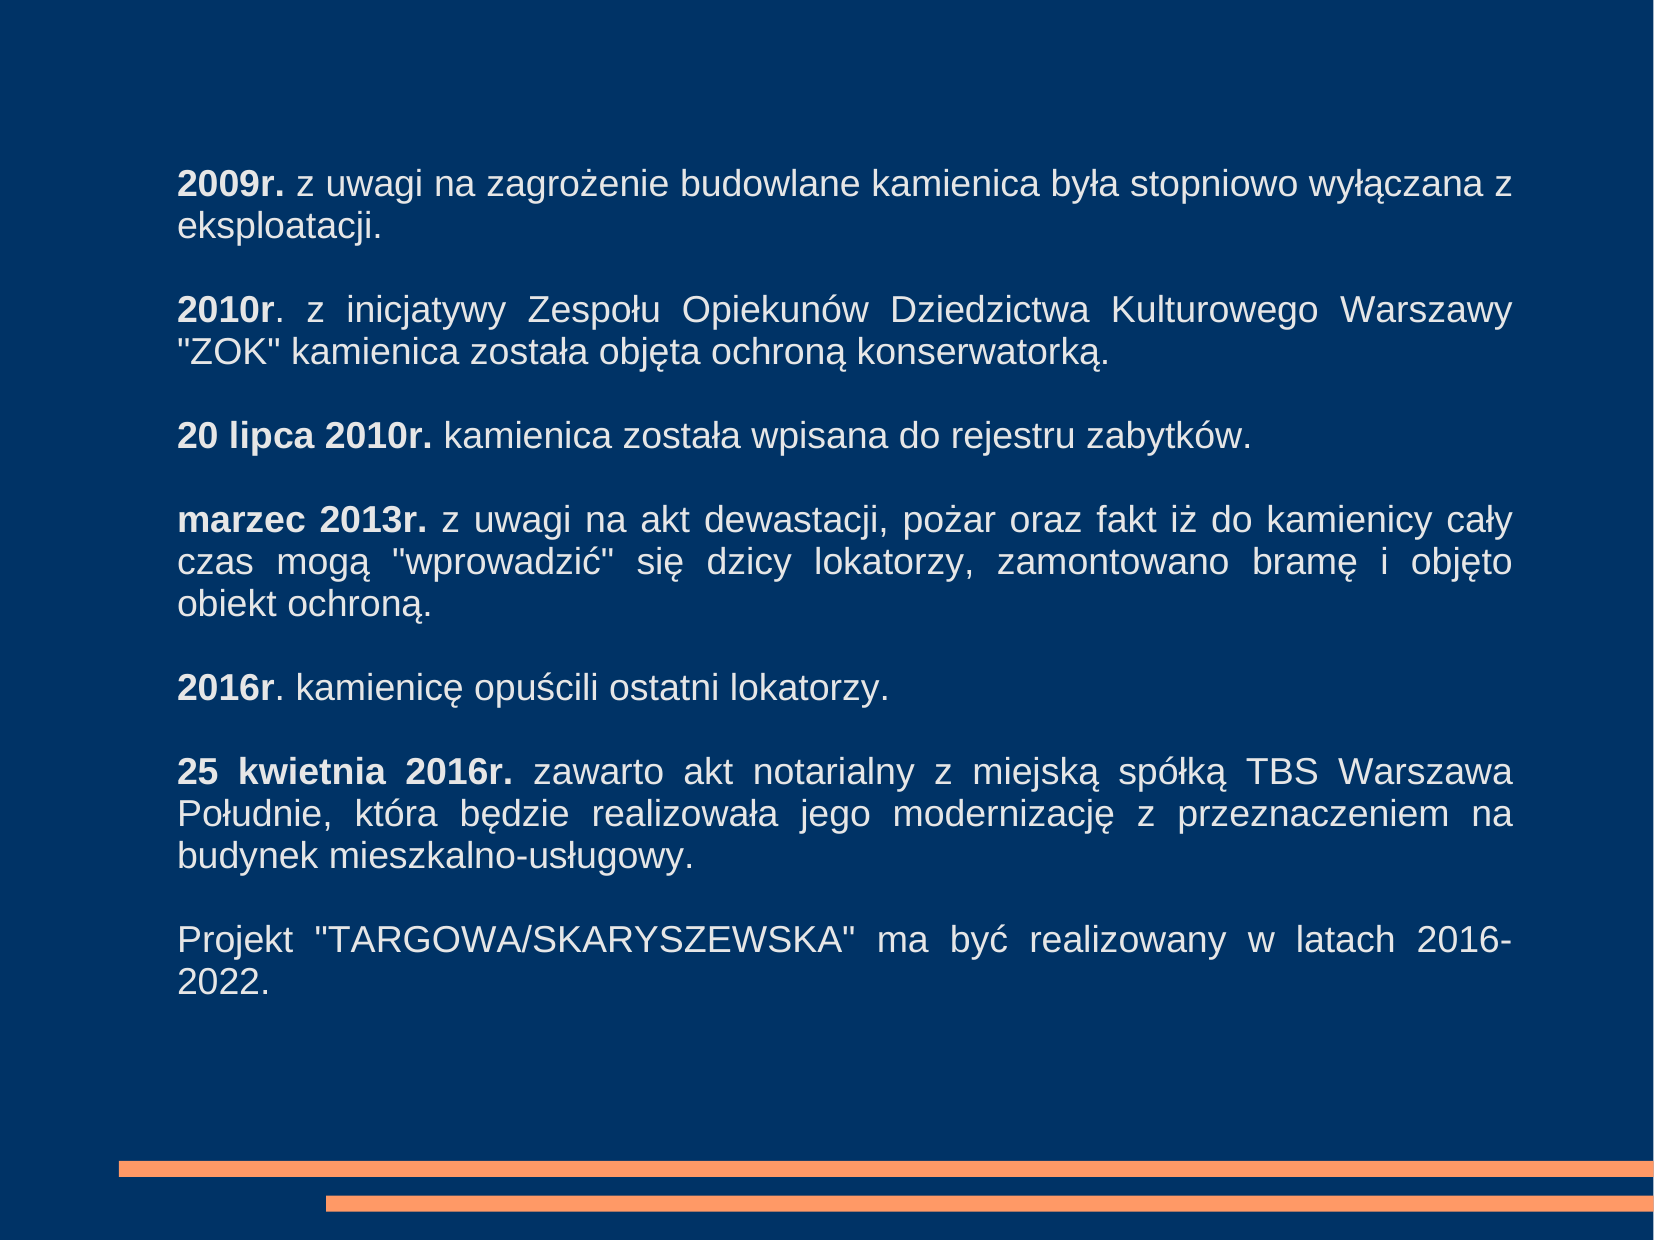

# 2009r. z uwagi na zagrożenie budowlane kamienica była stopniowo wyłączana z eksploatacji.
2010r. z inicjatywy Zespołu Opiekunów Dziedzictwa Kulturowego Warszawy "ZOK" kamienica została objęta ochroną konserwatorką.
20 lipca 2010r. kamienica została wpisana do rejestru zabytków.
marzec 2013r. z uwagi na akt dewastacji, pożar oraz fakt iż do kamienicy cały czas mogą "wprowadzić" się dzicy lokatorzy, zamontowano bramę i objęto obiekt ochroną.
2016r. kamienicę opuścili ostatni lokatorzy.
25 kwietnia 2016r. zawarto akt notarialny z miejską spółką TBS Warszawa Południe, która będzie realizowała jego modernizację z przeznaczeniem na budynek mieszkalno-usługowy.
Projekt "TARGOWA/SKARYSZEWSKA" ma być realizowany w latach 2016-2022.